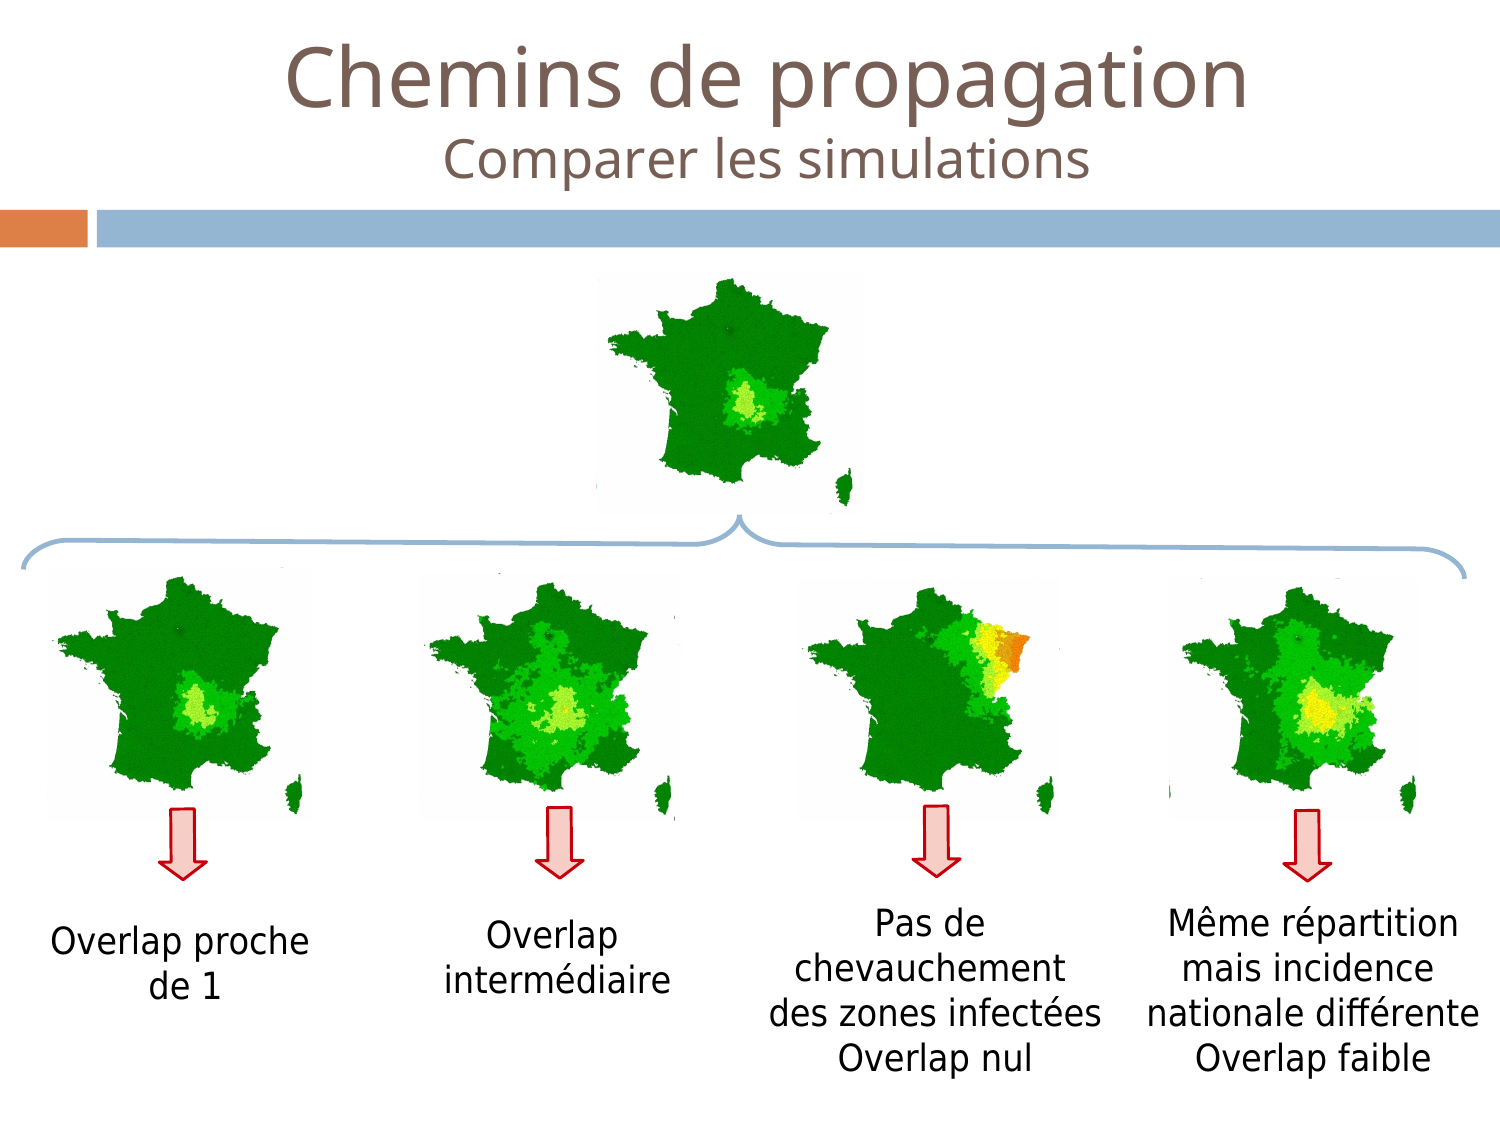

Chemins de propagation
Comparer les simulations
Pas de
chevauchement
des zones infectées
Overlap nul
Même répartition
mais incidence
nationale différente
Overlap faible
Overlap
intermédiaire
Overlap proche
de 1